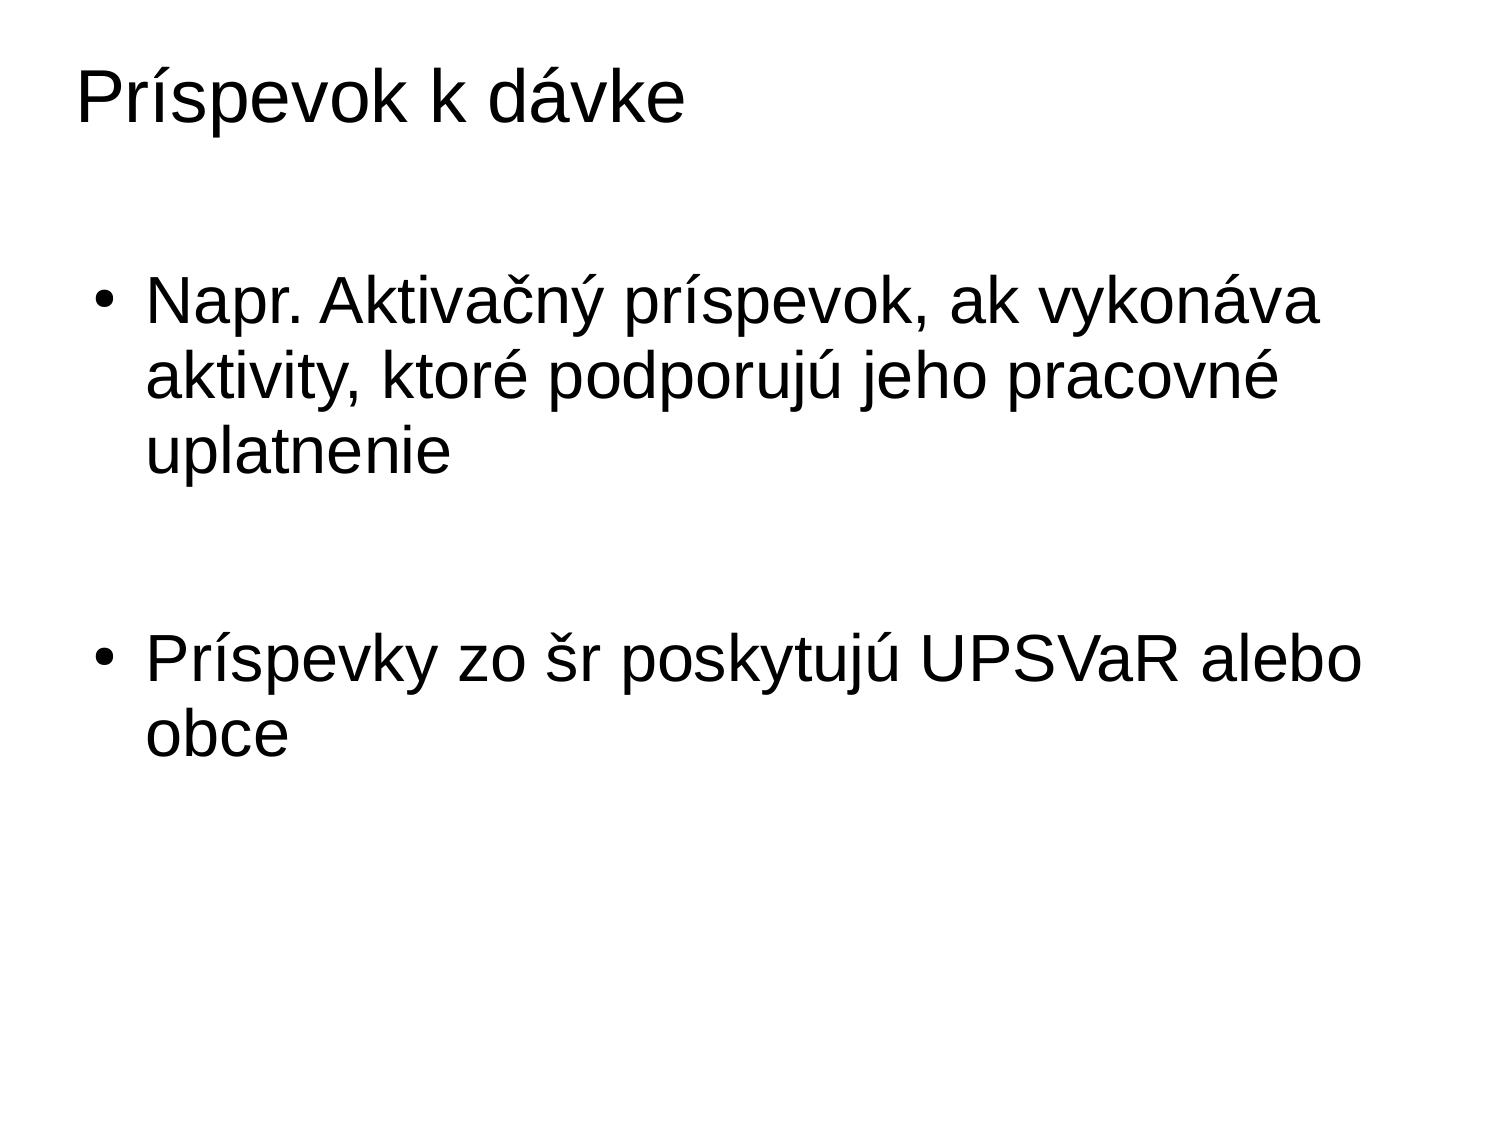

# Príspevok k dávke
Napr. Aktivačný príspevok, ak vykonáva aktivity, ktoré podporujú jeho pracovné uplatnenie
Príspevky zo šr poskytujú UPSVaR alebo obce